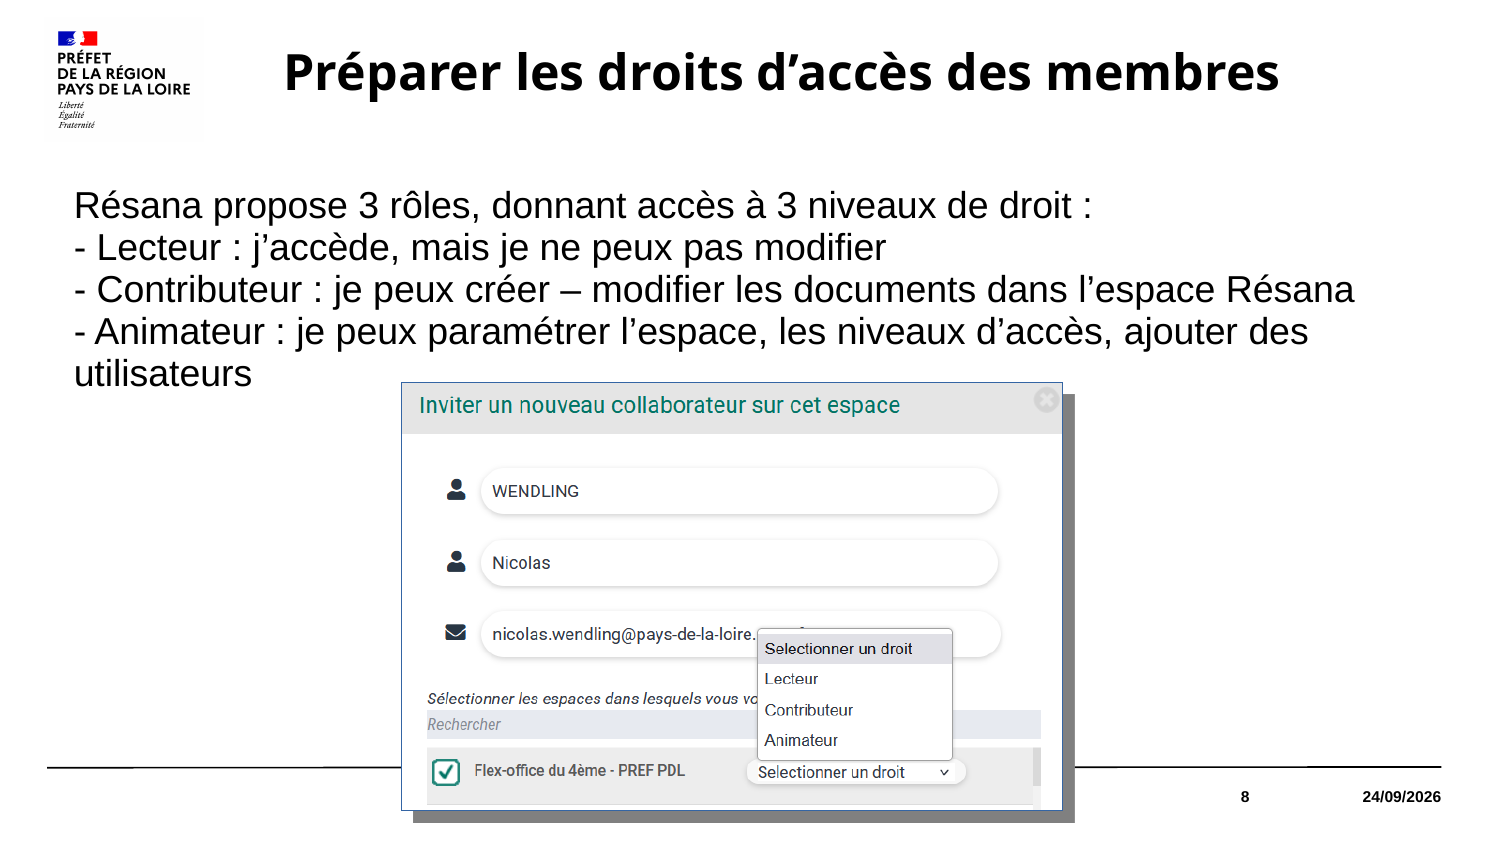

# Préparer les droits d’accès des membres
Résana propose 3 rôles, donnant accès à 3 niveaux de droit :
- Lecteur : j’accède, mais je ne peux pas modifier
- Contributeur : je peux créer – modifier les documents dans l’espace Résana
- Animateur : je peux paramétrer l’espace, les niveaux d’accès, ajouter des utilisateurs